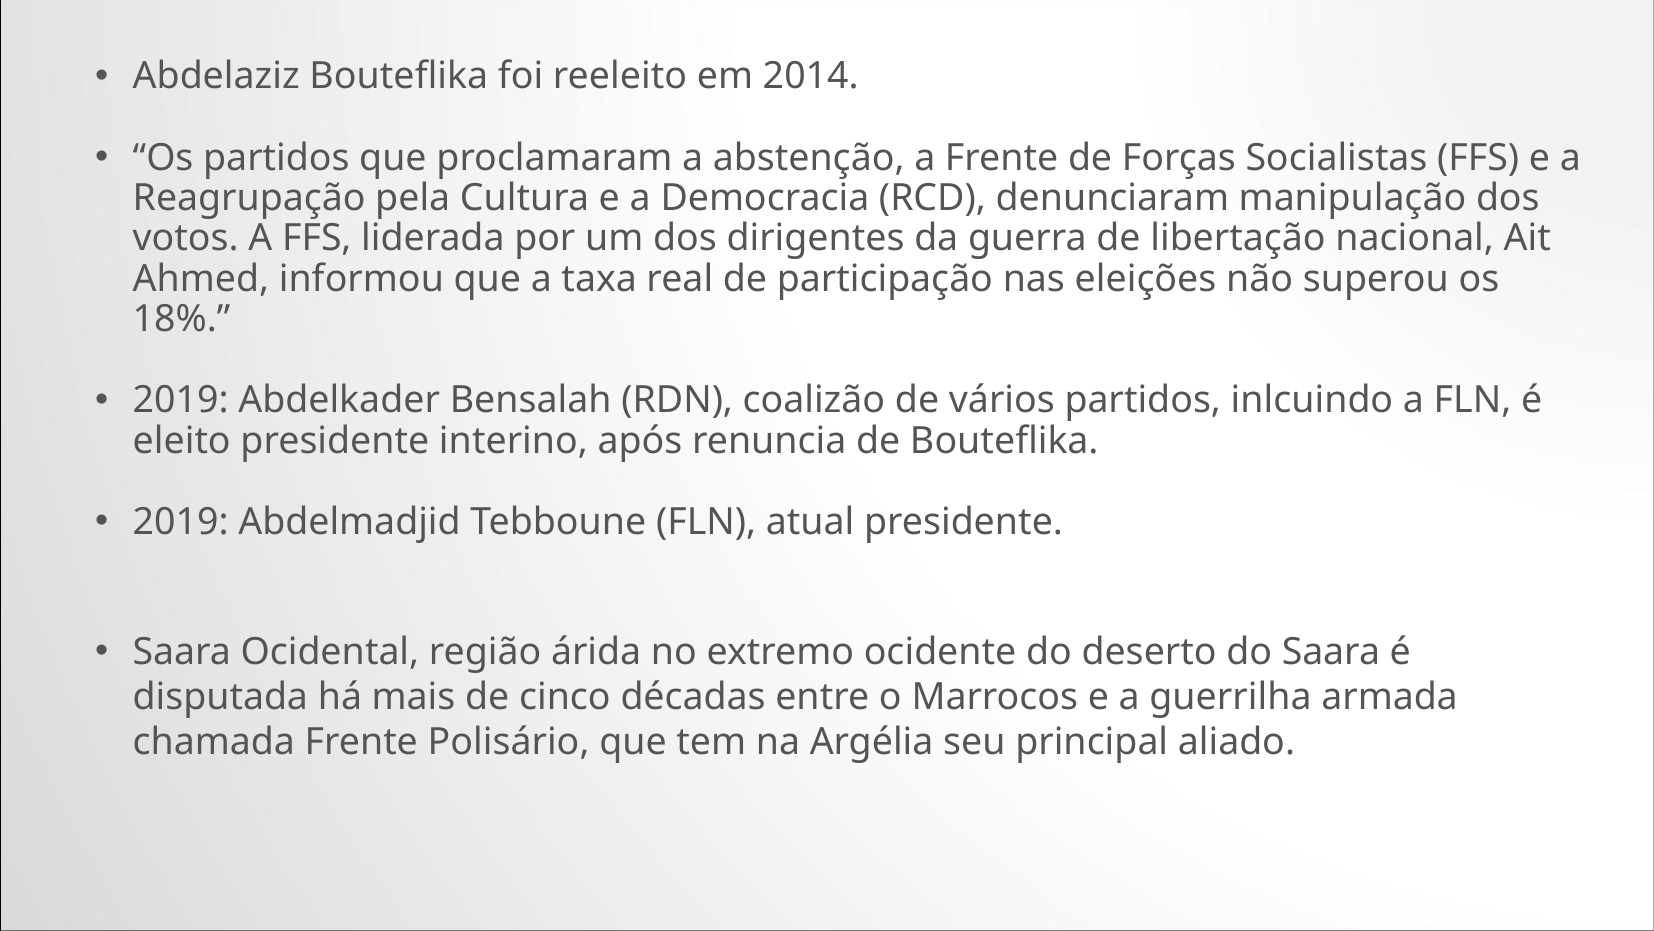

Abdelaziz Bouteﬂika foi reeleito em 2014.
“Os partidos que proclamaram a abstenção, a Frente de Forças Socialistas (FFS) e a Reagrupação pela Cultura e a Democracia (RCD), denunciaram manipulação dos votos. A FFS, liderada por um dos dirigentes da guerra de libertação nacional, Ait Ahmed, informou que a taxa real de participação nas eleições não superou os 18%.”
2019: Abdelkader Bensalah (RDN), coalizão de vários partidos, inlcuindo a FLN, é eleito presidente interino, após renuncia de Bouteflika.
2019: Abdelmadjid Tebboune (FLN), atual presidente.
Saara Ocidental, região árida no extremo ocidente do deserto do Saara é disputada há mais de cinco décadas entre o Marrocos e a guerrilha armada chamada Frente Polisário, que tem na Argélia seu principal aliado.